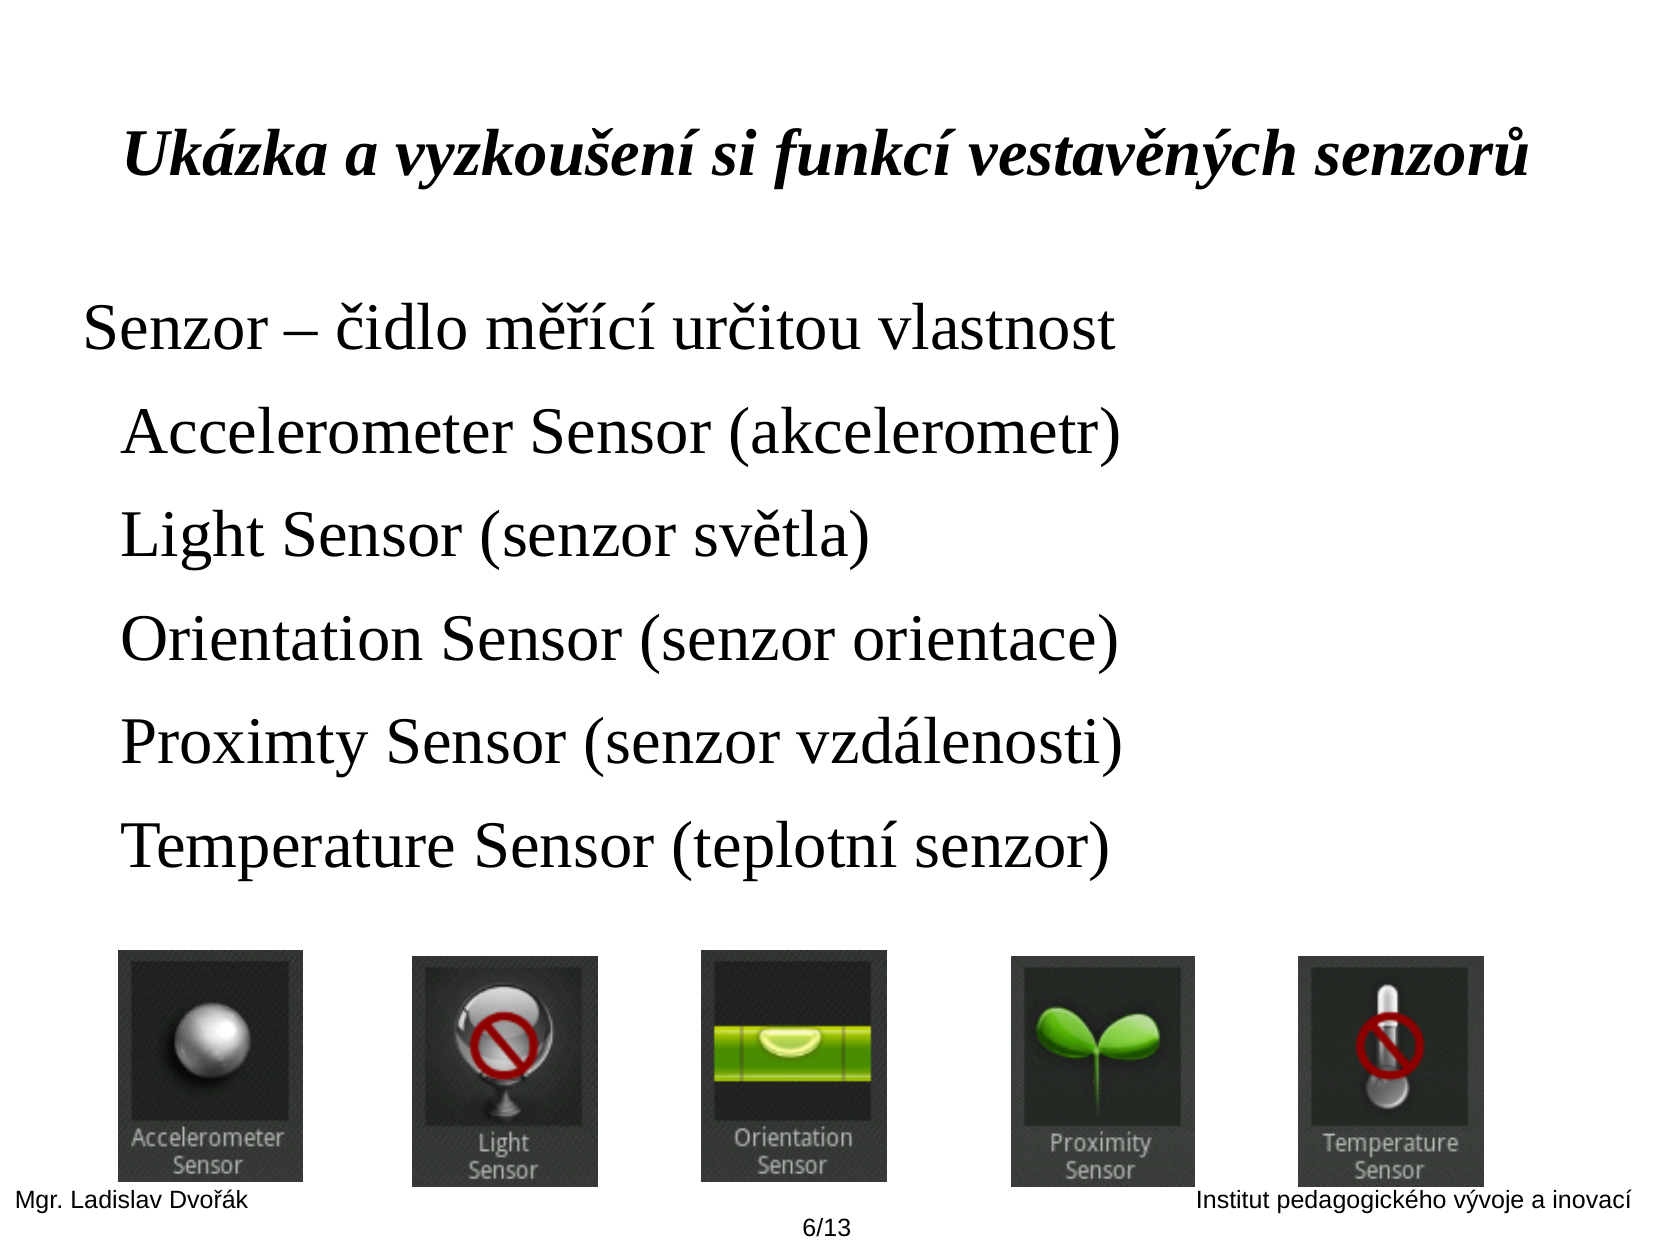

# Ukázka a vyzkoušení si funkcí vestavěných senzorů
Senzor – čidlo měřící určitou vlastnost
Accelerometer Sensor (akcelerometr)
Light Sensor (senzor světla)
Orientation Sensor (senzor orientace)
Proximty Sensor (senzor vzdálenosti)
Temperature Sensor (teplotní senzor)
Mgr. Ladislav Dvořák													Institut pedagogického vývoje a inovací